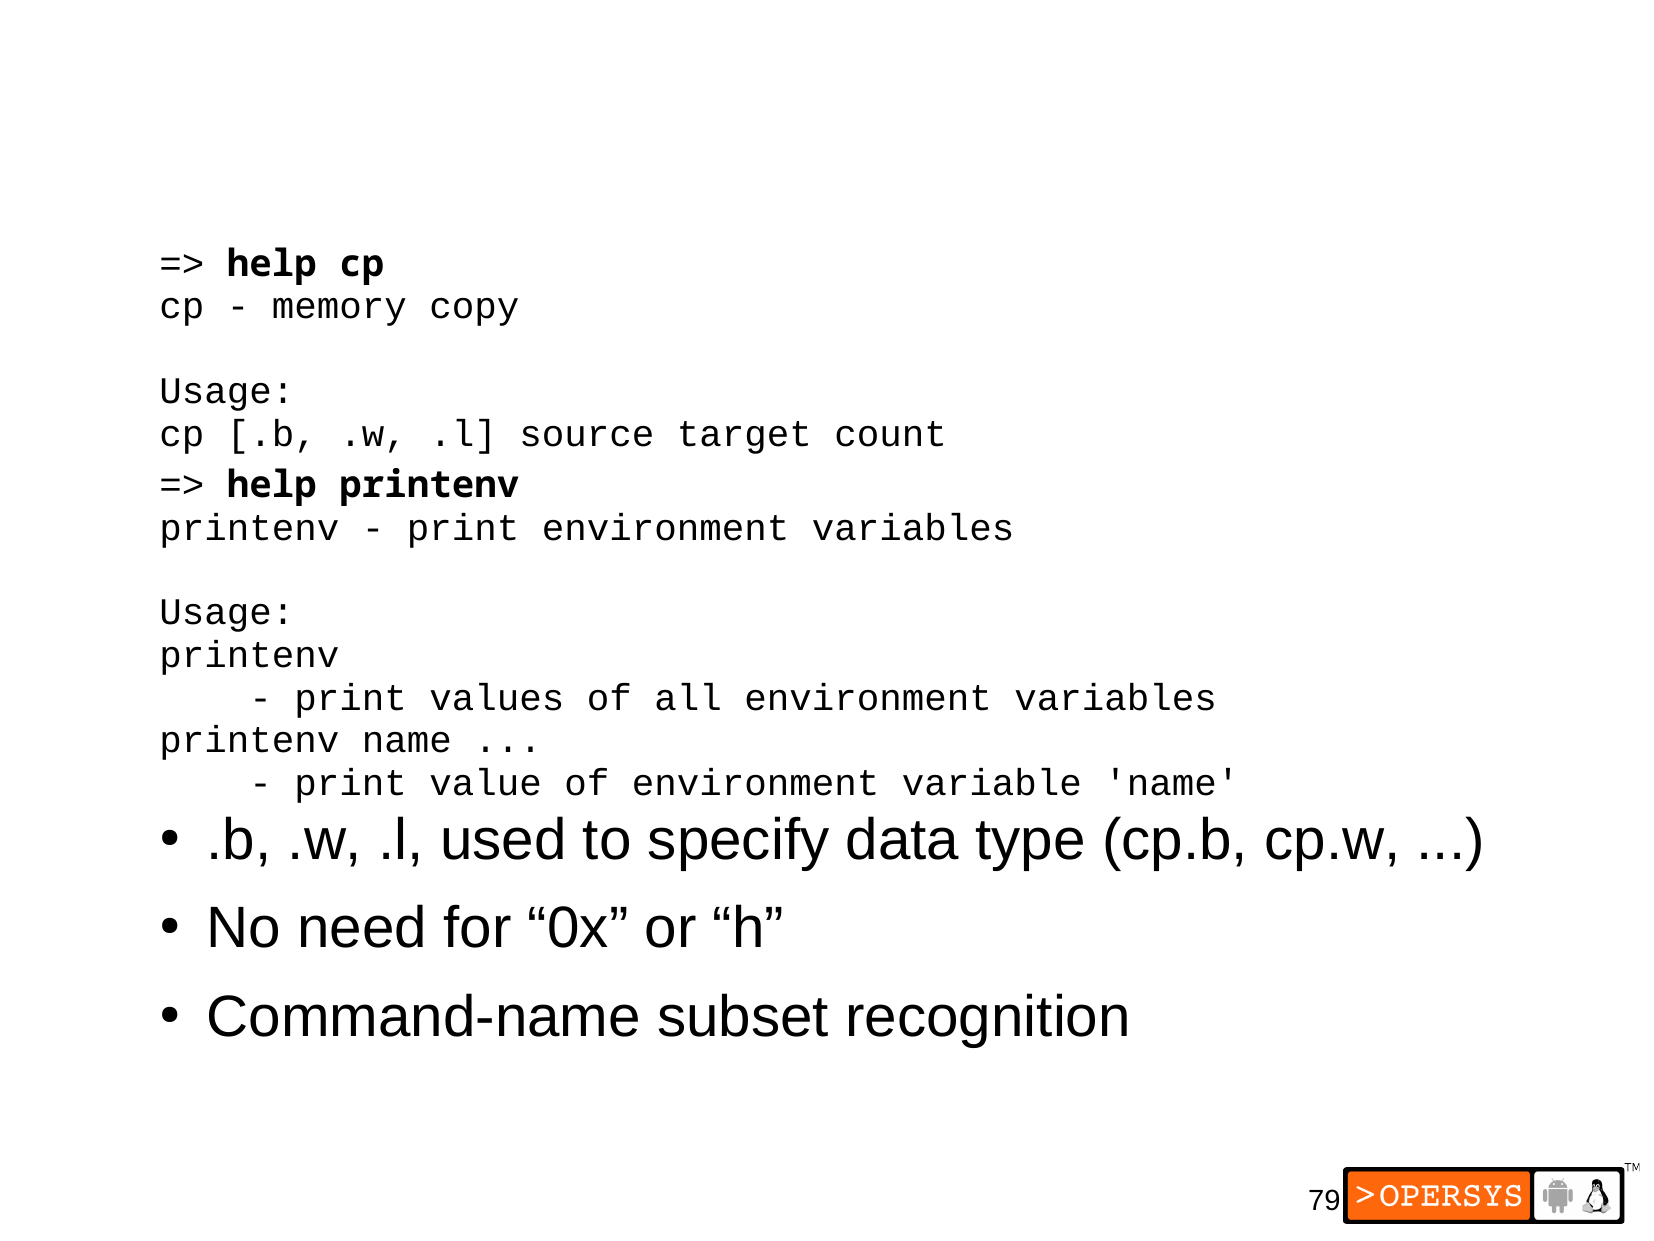

# => help cp
cp - memory copy
Usage:
cp [.b, .w, .l] source target count
=> help printenv
printenv - print environment variables
Usage:
printenv
 - print values of all environment variables
printenv name ...
 - print value of environment variable 'name'
.b, .w, .l, used to specify data type (cp.b, cp.w, ...)
No need for “0x” or “h”
Command-name subset recognition